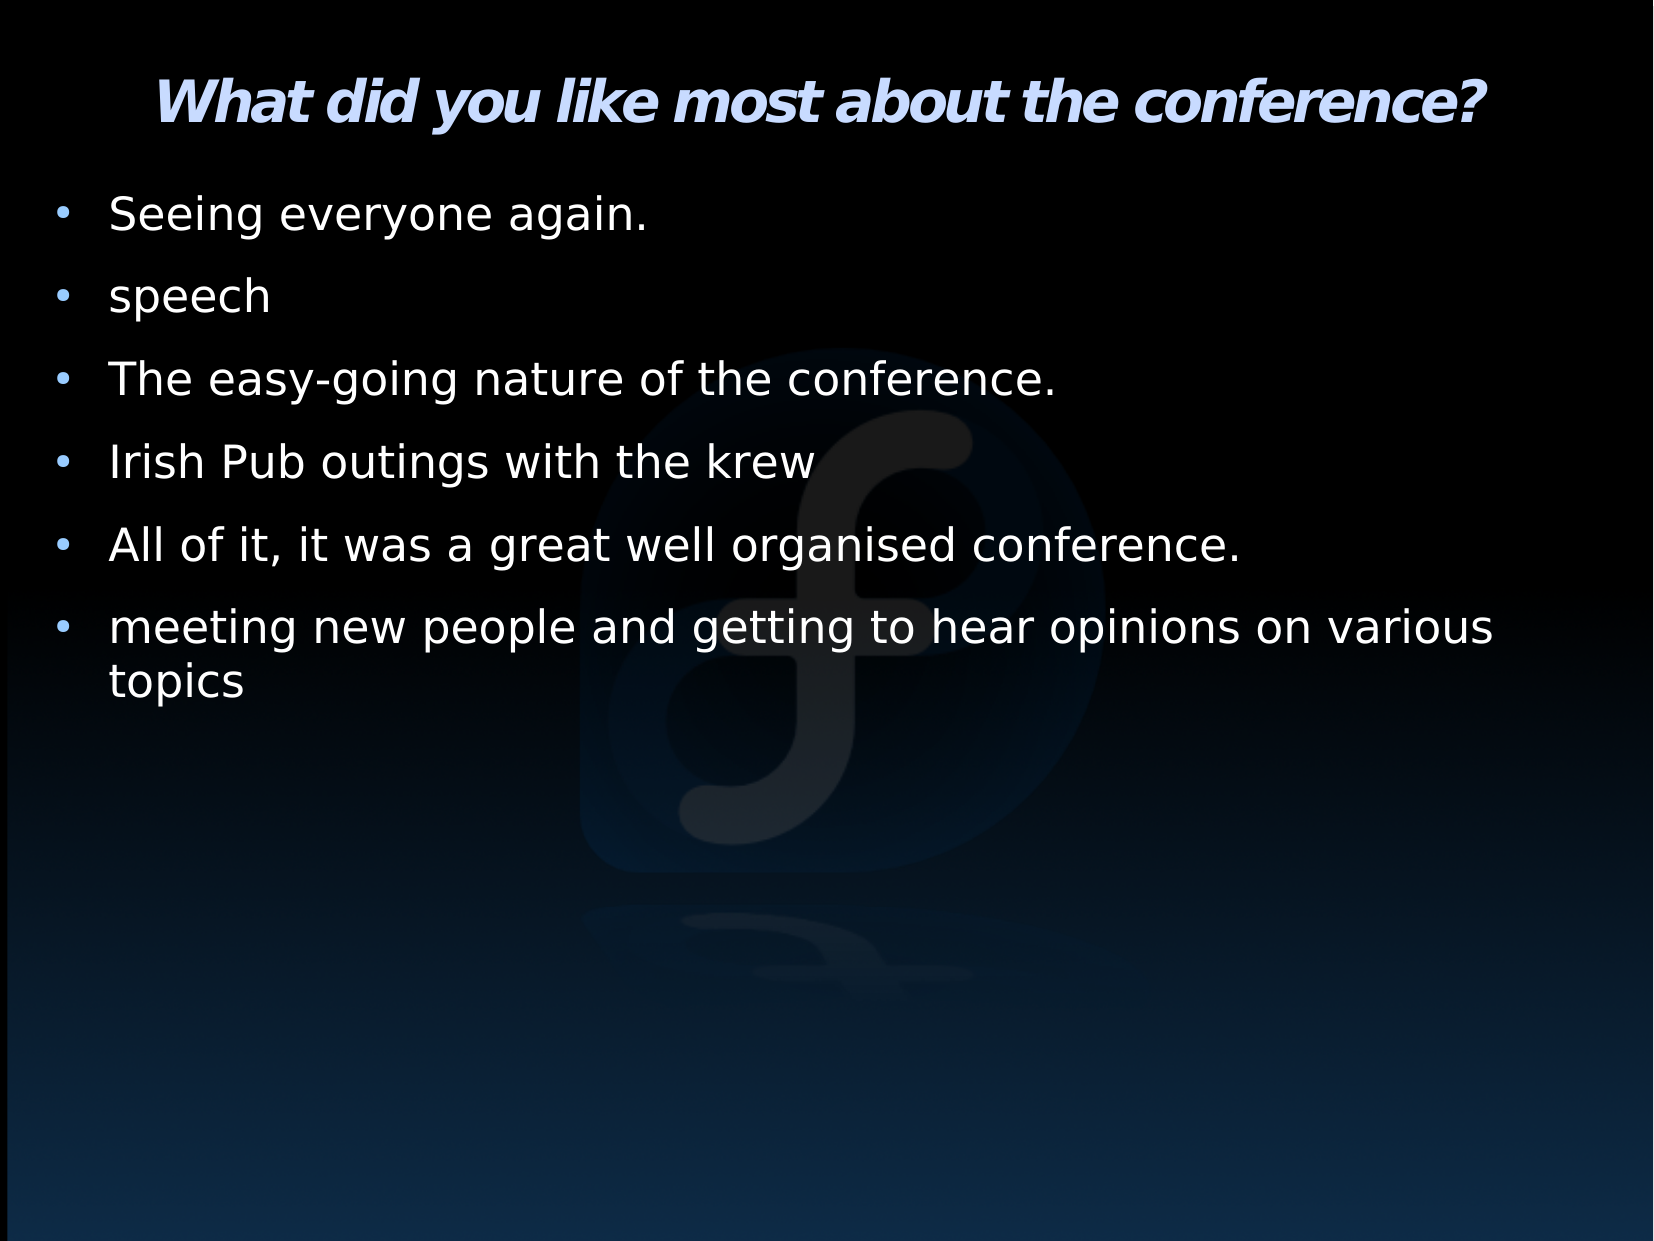

# What did you like most about the conference?
Seeing everyone again.
speech
The easy-going nature of the conference.
Irish Pub outings with the krew
All of it, it was a great well organised conference.
meeting new people and getting to hear opinions on various topics